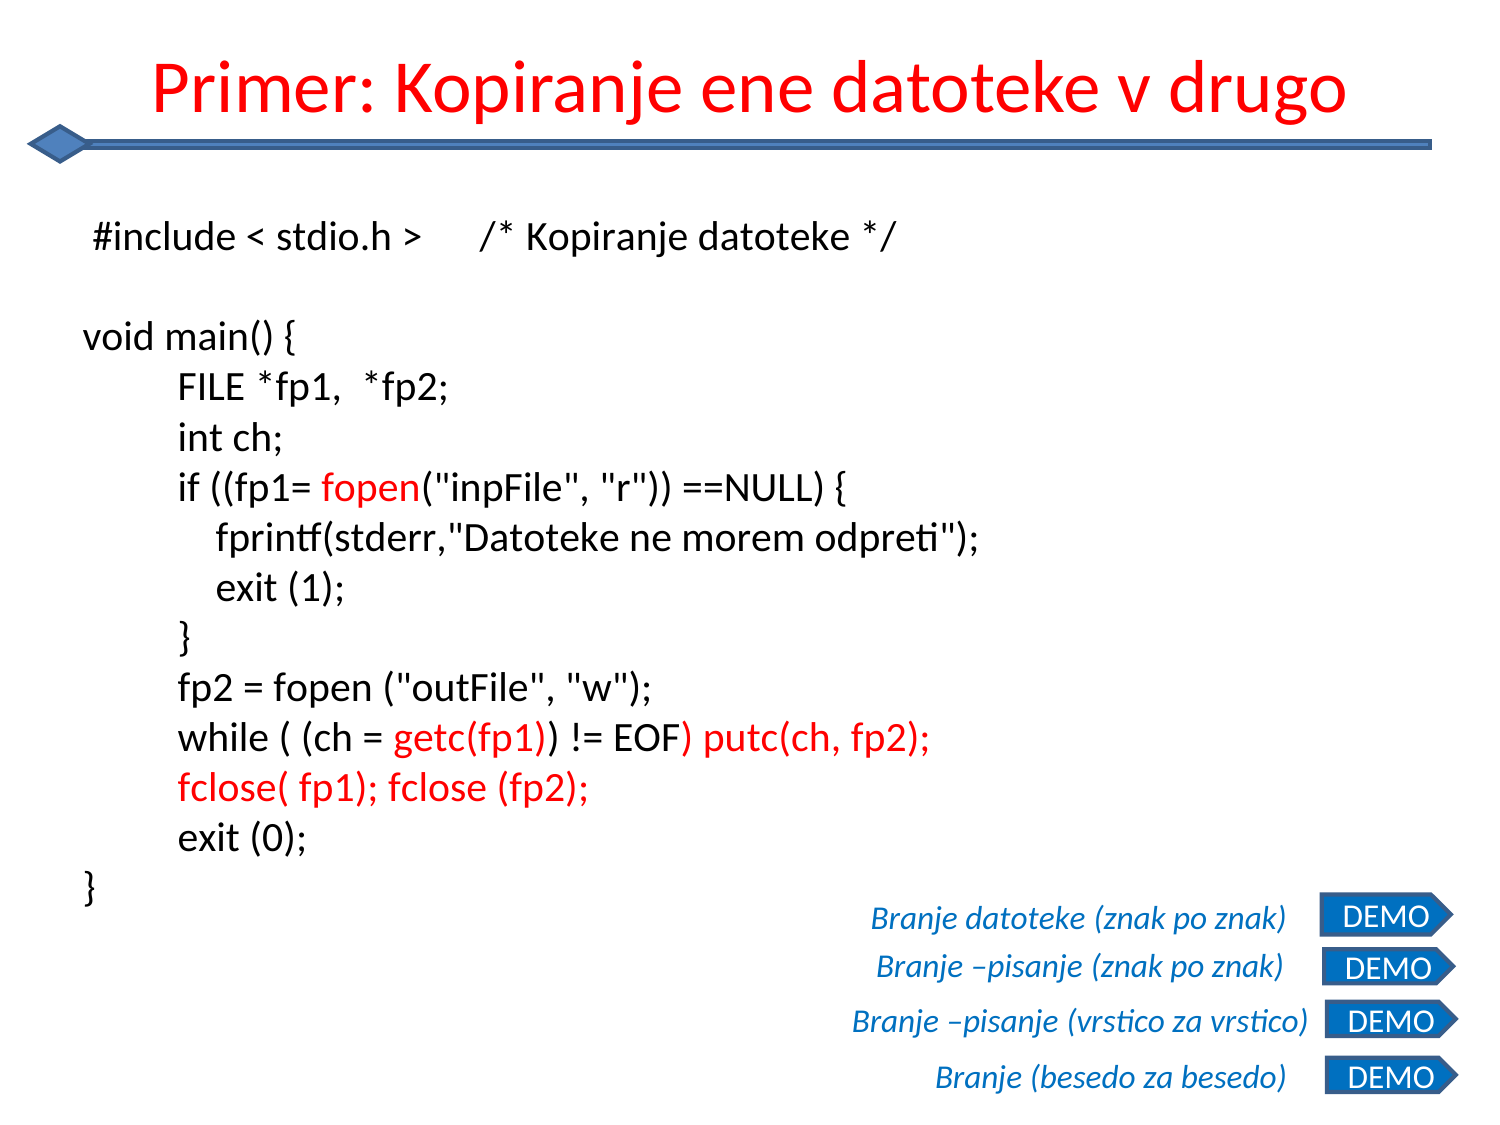

# Primer: Kopiranje ene datoteke v drugo
 #include < stdio.h >      /* Kopiranje datoteke */
void main() {
          FILE *fp1,  *fp2;
          int ch;
          if ((fp1= fopen("inpFile", "r")) ==NULL) {
              fprintf(stderr,"Datoteke ne morem odpreti");
              exit (1);
          }
          fp2 = fopen ("outFile", "w");
          while ( (ch = getc(fp1)) != EOF) putc(ch, fp2);
          fclose( fp1); fclose (fp2);
          exit (0);
}
Branje datoteke (znak po znak)
DEMO
Branje –pisanje (znak po znak)
DEMO
Branje –pisanje (vrstico za vrstico)
DEMO
Branje (besedo za besedo)
DEMO